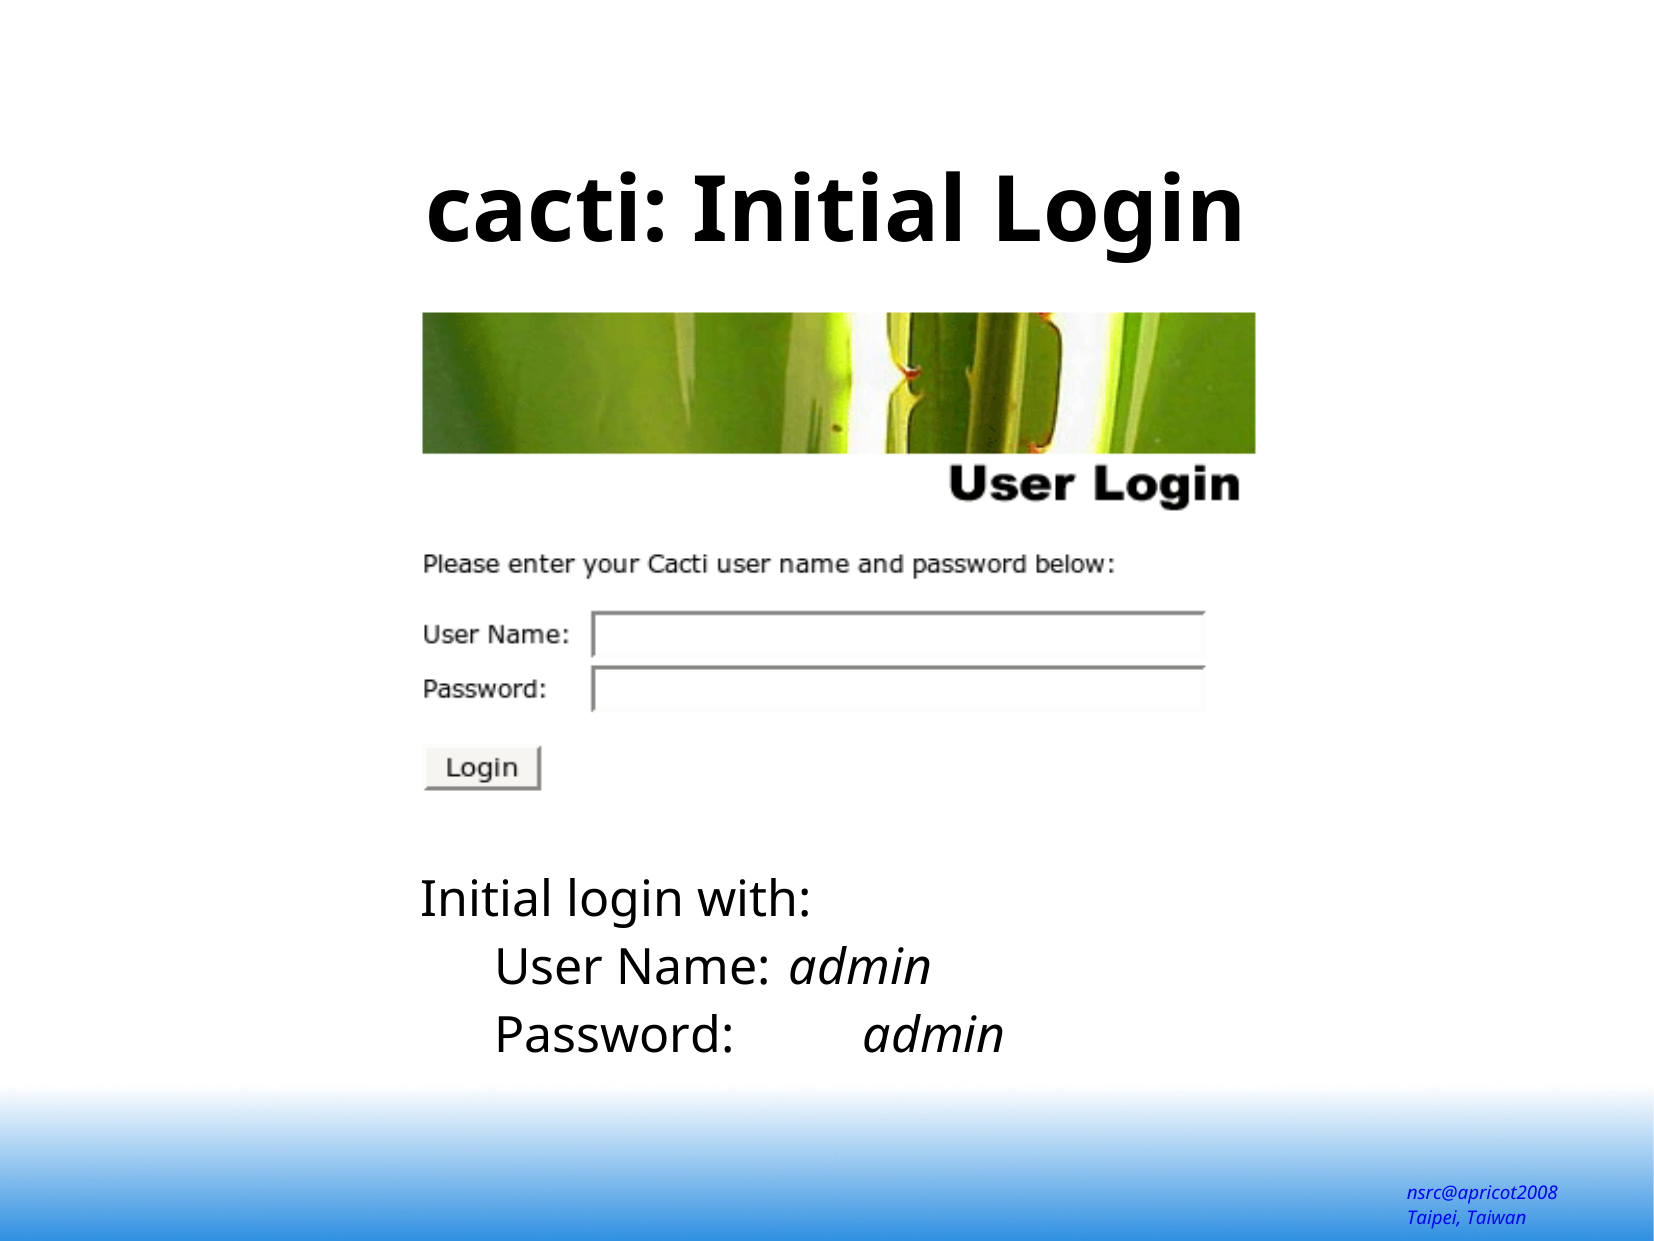

# cacti: Initial Login
Initial login with:
	User Name:	admin
	Password:		admin